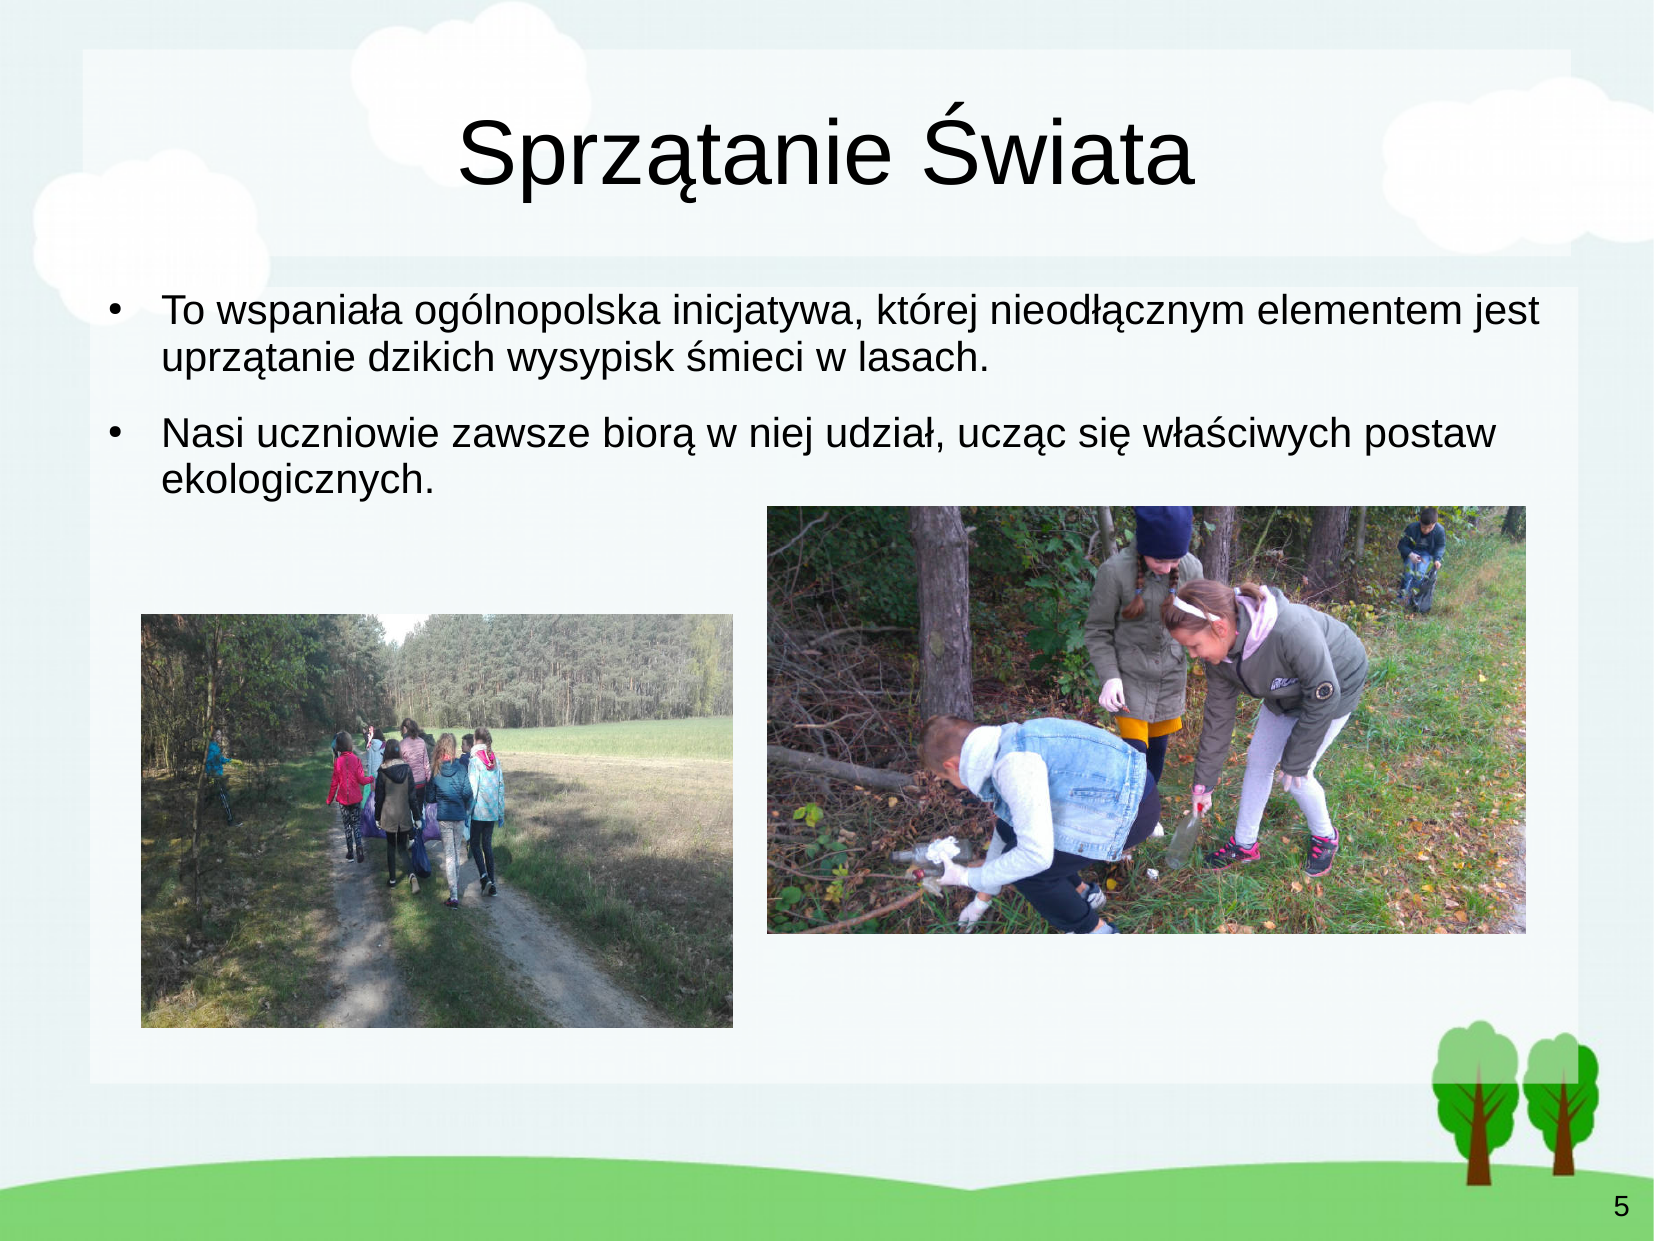

# Sprzątanie Świata
To wspaniała ogólnopolska inicjatywa, której nieodłącznym elementem jest uprzątanie dzikich wysypisk śmieci w lasach.
Nasi uczniowie zawsze biorą w niej udział, ucząc się właściwych postaw ekologicznych.
5